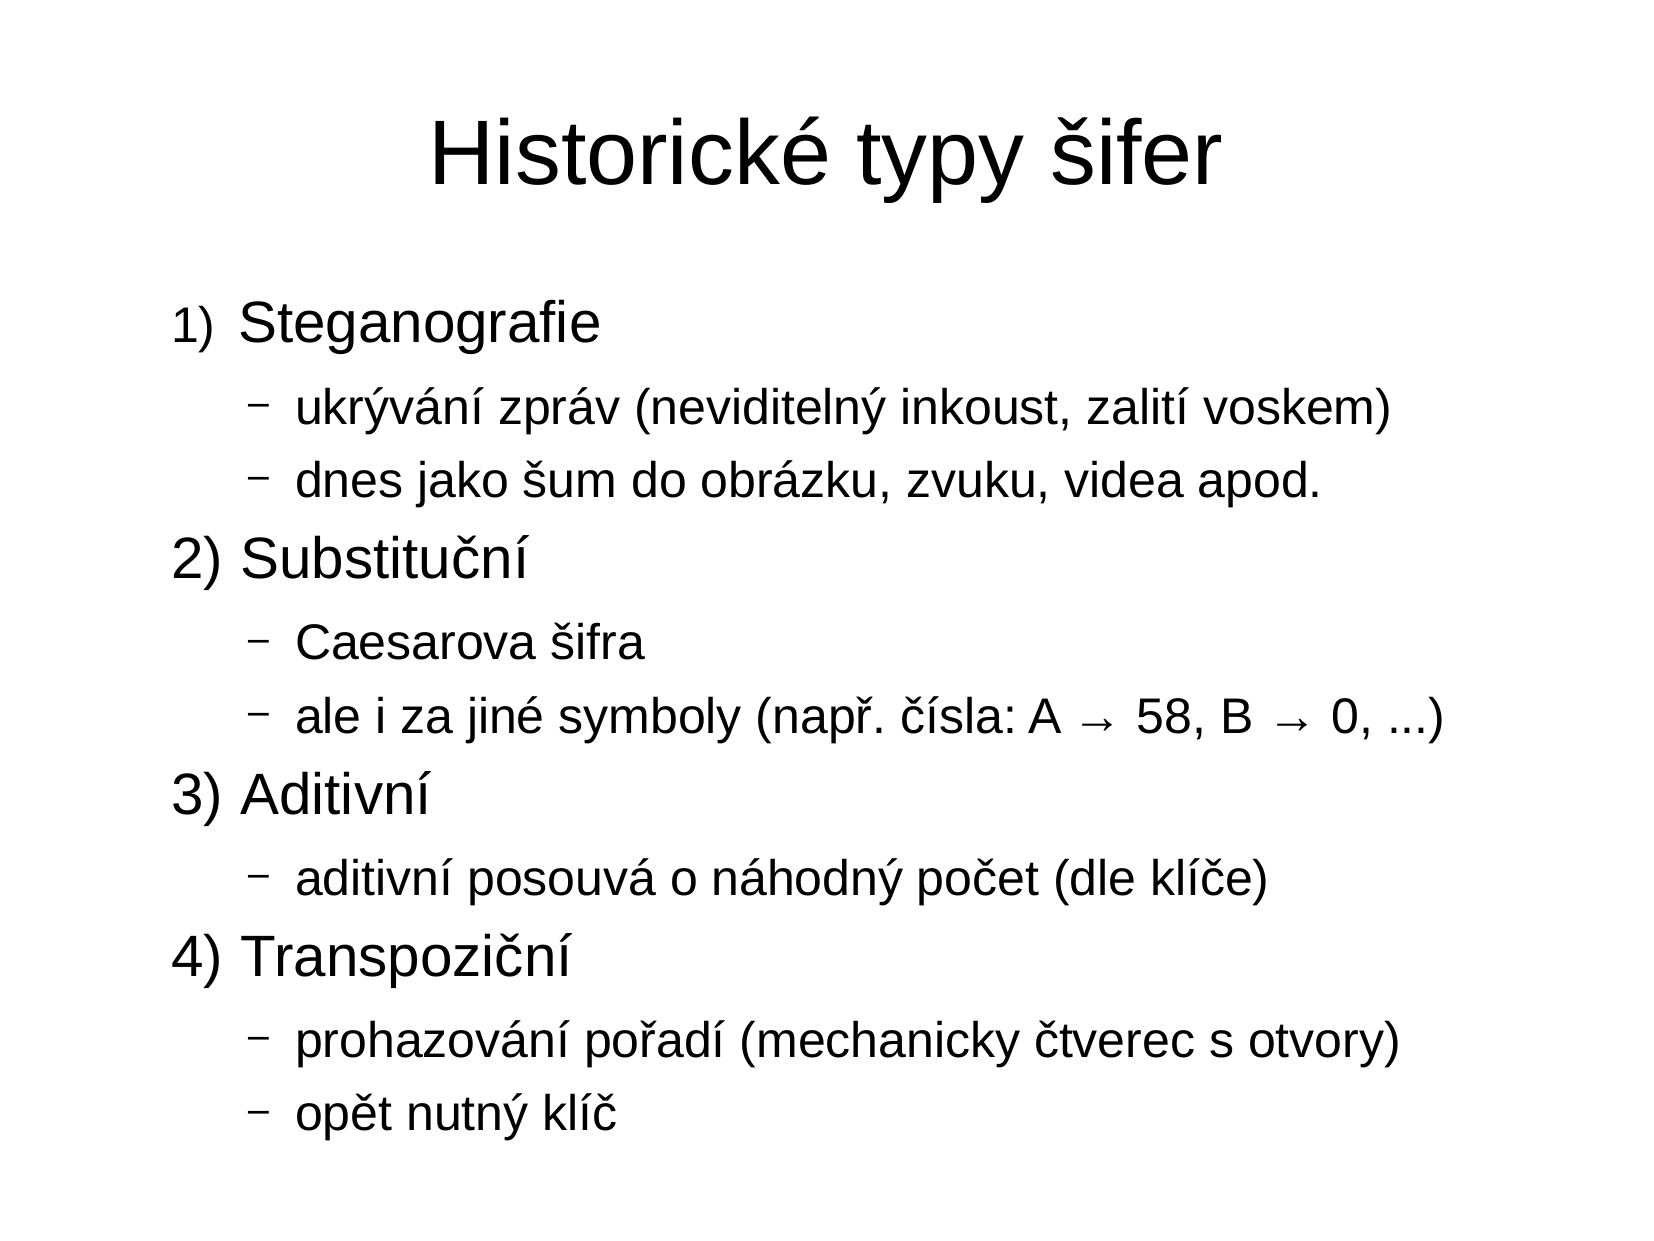

# Historické typy šifer
 Steganografie
ukrývání zpráv (neviditelný inkoust, zalití voskem)
dnes jako šum do obrázku, zvuku, videa apod.
 Substituční
Caesarova šifra
ale i za jiné symboly (např. čísla: A → 58, B → 0, ...)
 Aditivní
aditivní posouvá o náhodný počet (dle klíče)
 Transpoziční
prohazování pořadí (mechanicky čtverec s otvory)
opět nutný klíč